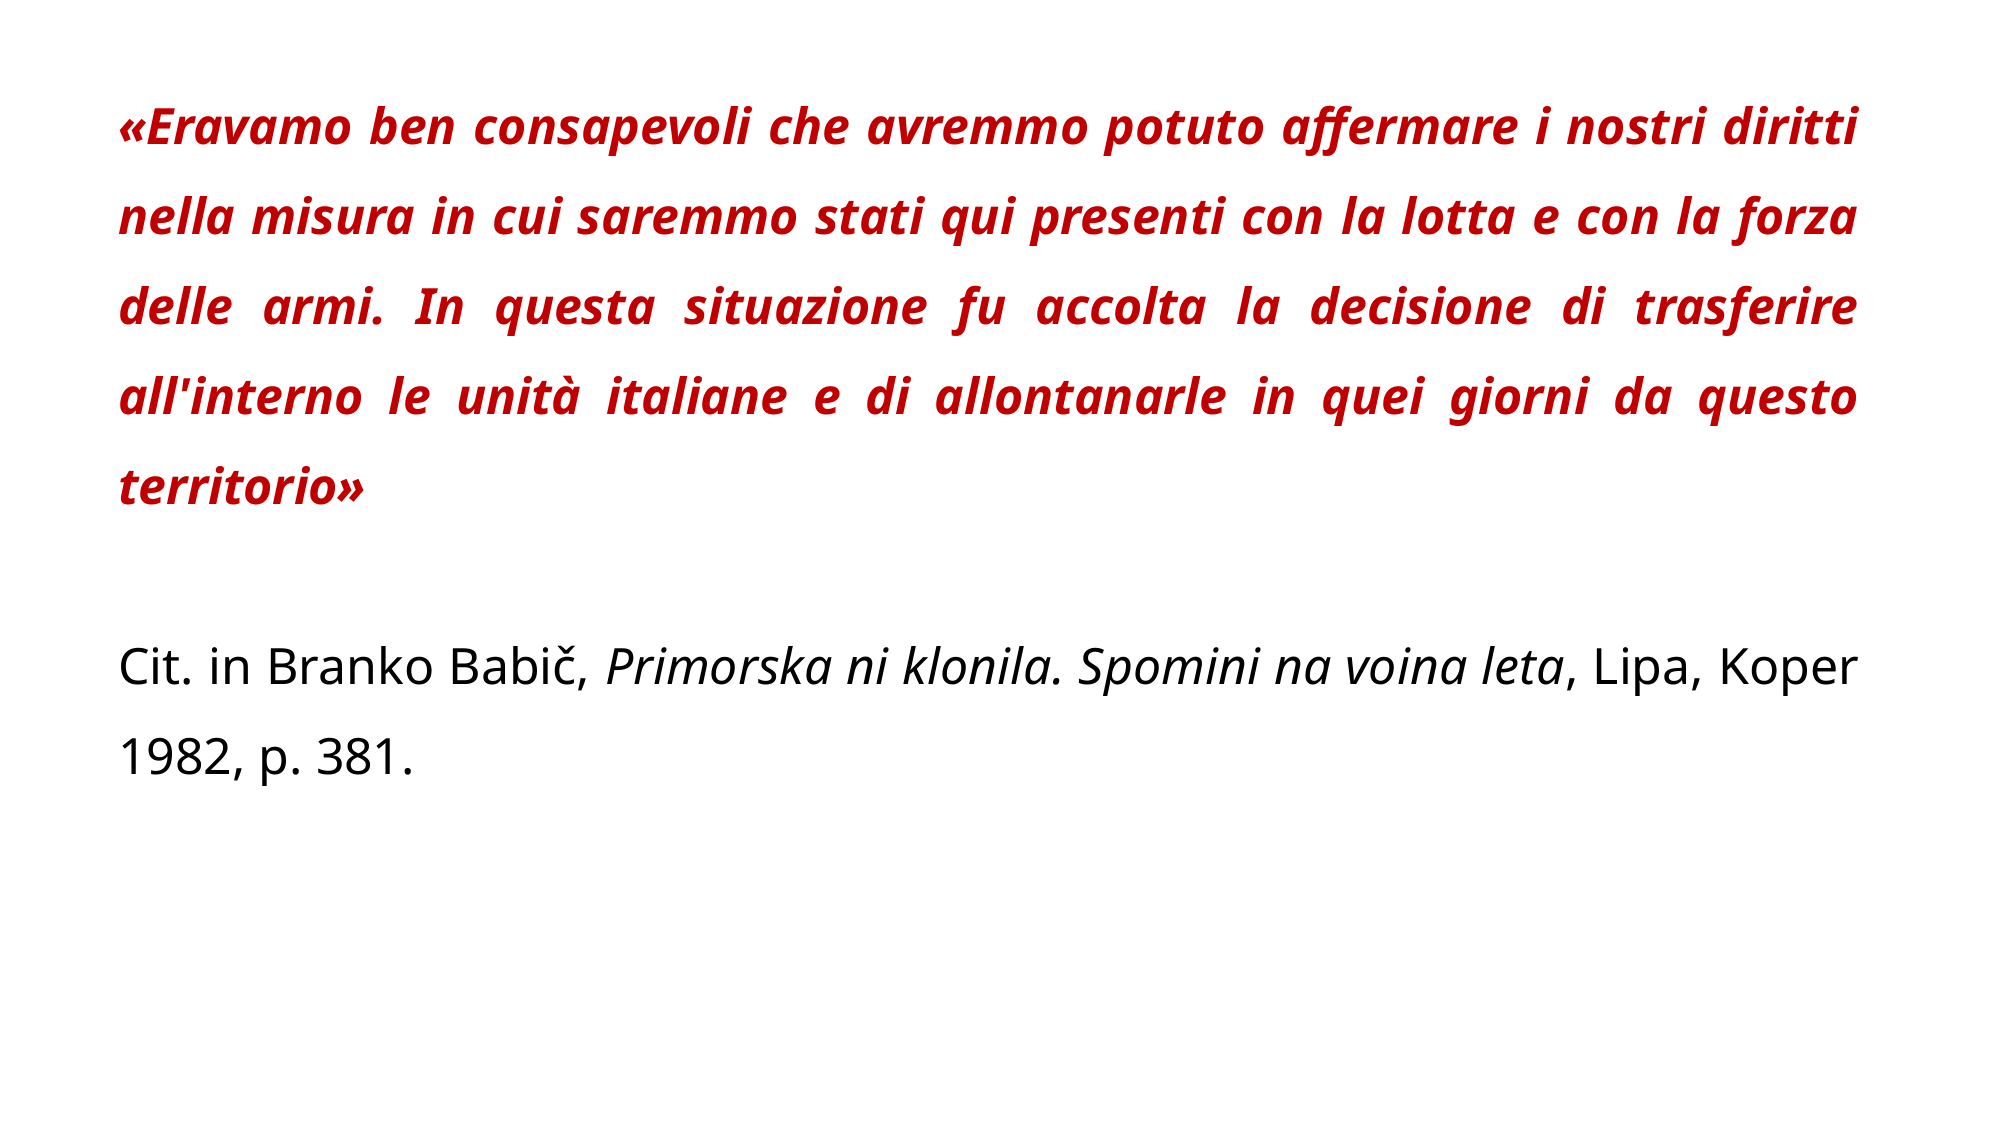

«Eravamo ben consapevoli che avremmo potuto affermare i nostri diritti nella misura in cui saremmo stati qui presenti con la lotta e con la forza delle armi. In questa situazione fu accolta la decisione di trasferire all'interno le unità italiane e di allontanarle in quei giorni da questo territorio»
Cit. in Branko Babič, Primorska ni klonila. Spomini na voina leta, Lipa, Koper 1982, p. 381.